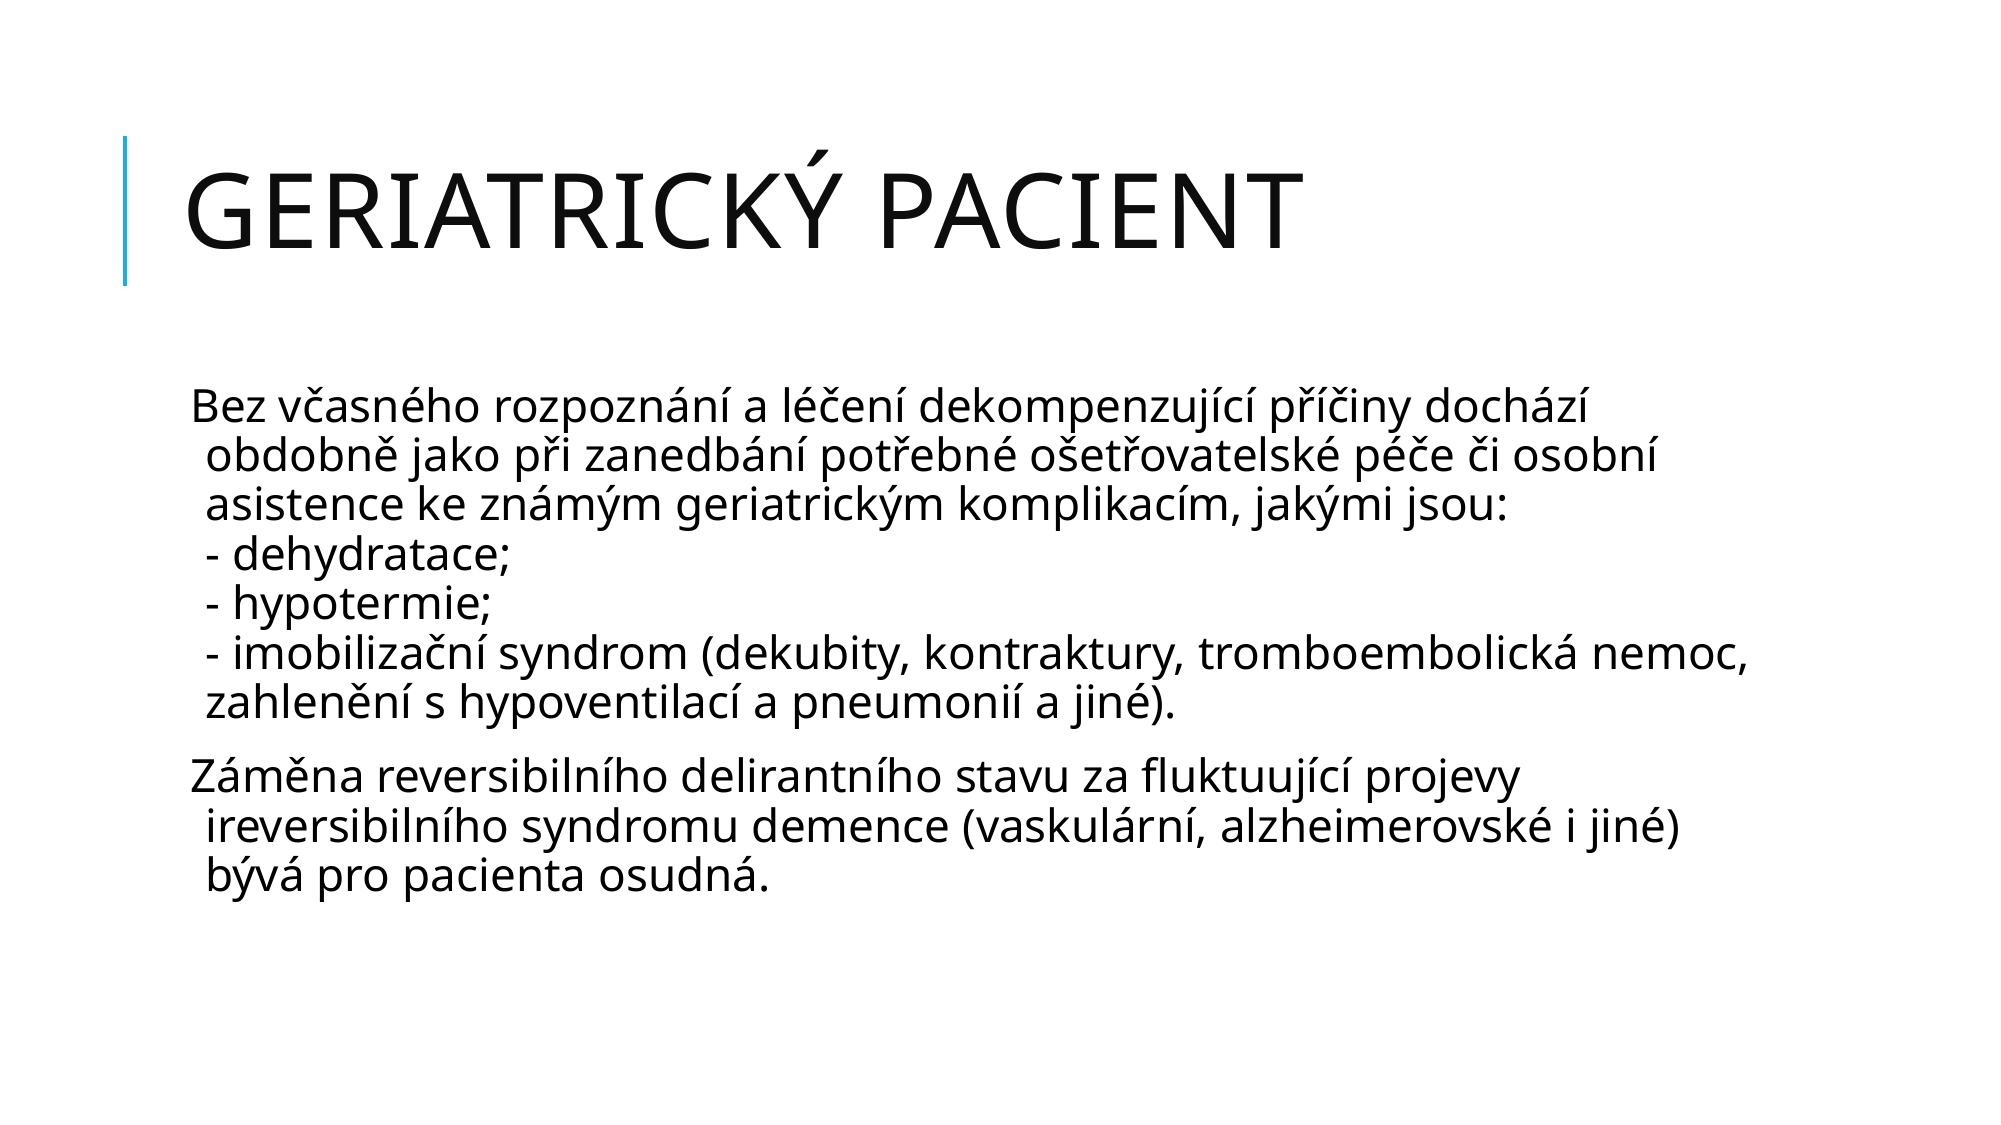

# Geriatrický pacient
Bez včasného rozpoznání a léčení dekompenzující příčiny dochází obdobně jako při zanedbání potřebné ošetřovatelské péče či osobní asistence ke známým geriatrickým komplikacím, jakými jsou:
- dehydratace;
- hypotermie;
- imobilizační syndrom (dekubity, kontraktury, tromboembolická nemoc, zahlenění s hypoventilací a pneumonií a jiné).
Záměna reversibilního delirantního stavu za fluktuující projevy ireversibilního syndromu demence (vaskulární, alzheimerovské i jiné) bývá pro pacienta osudná.